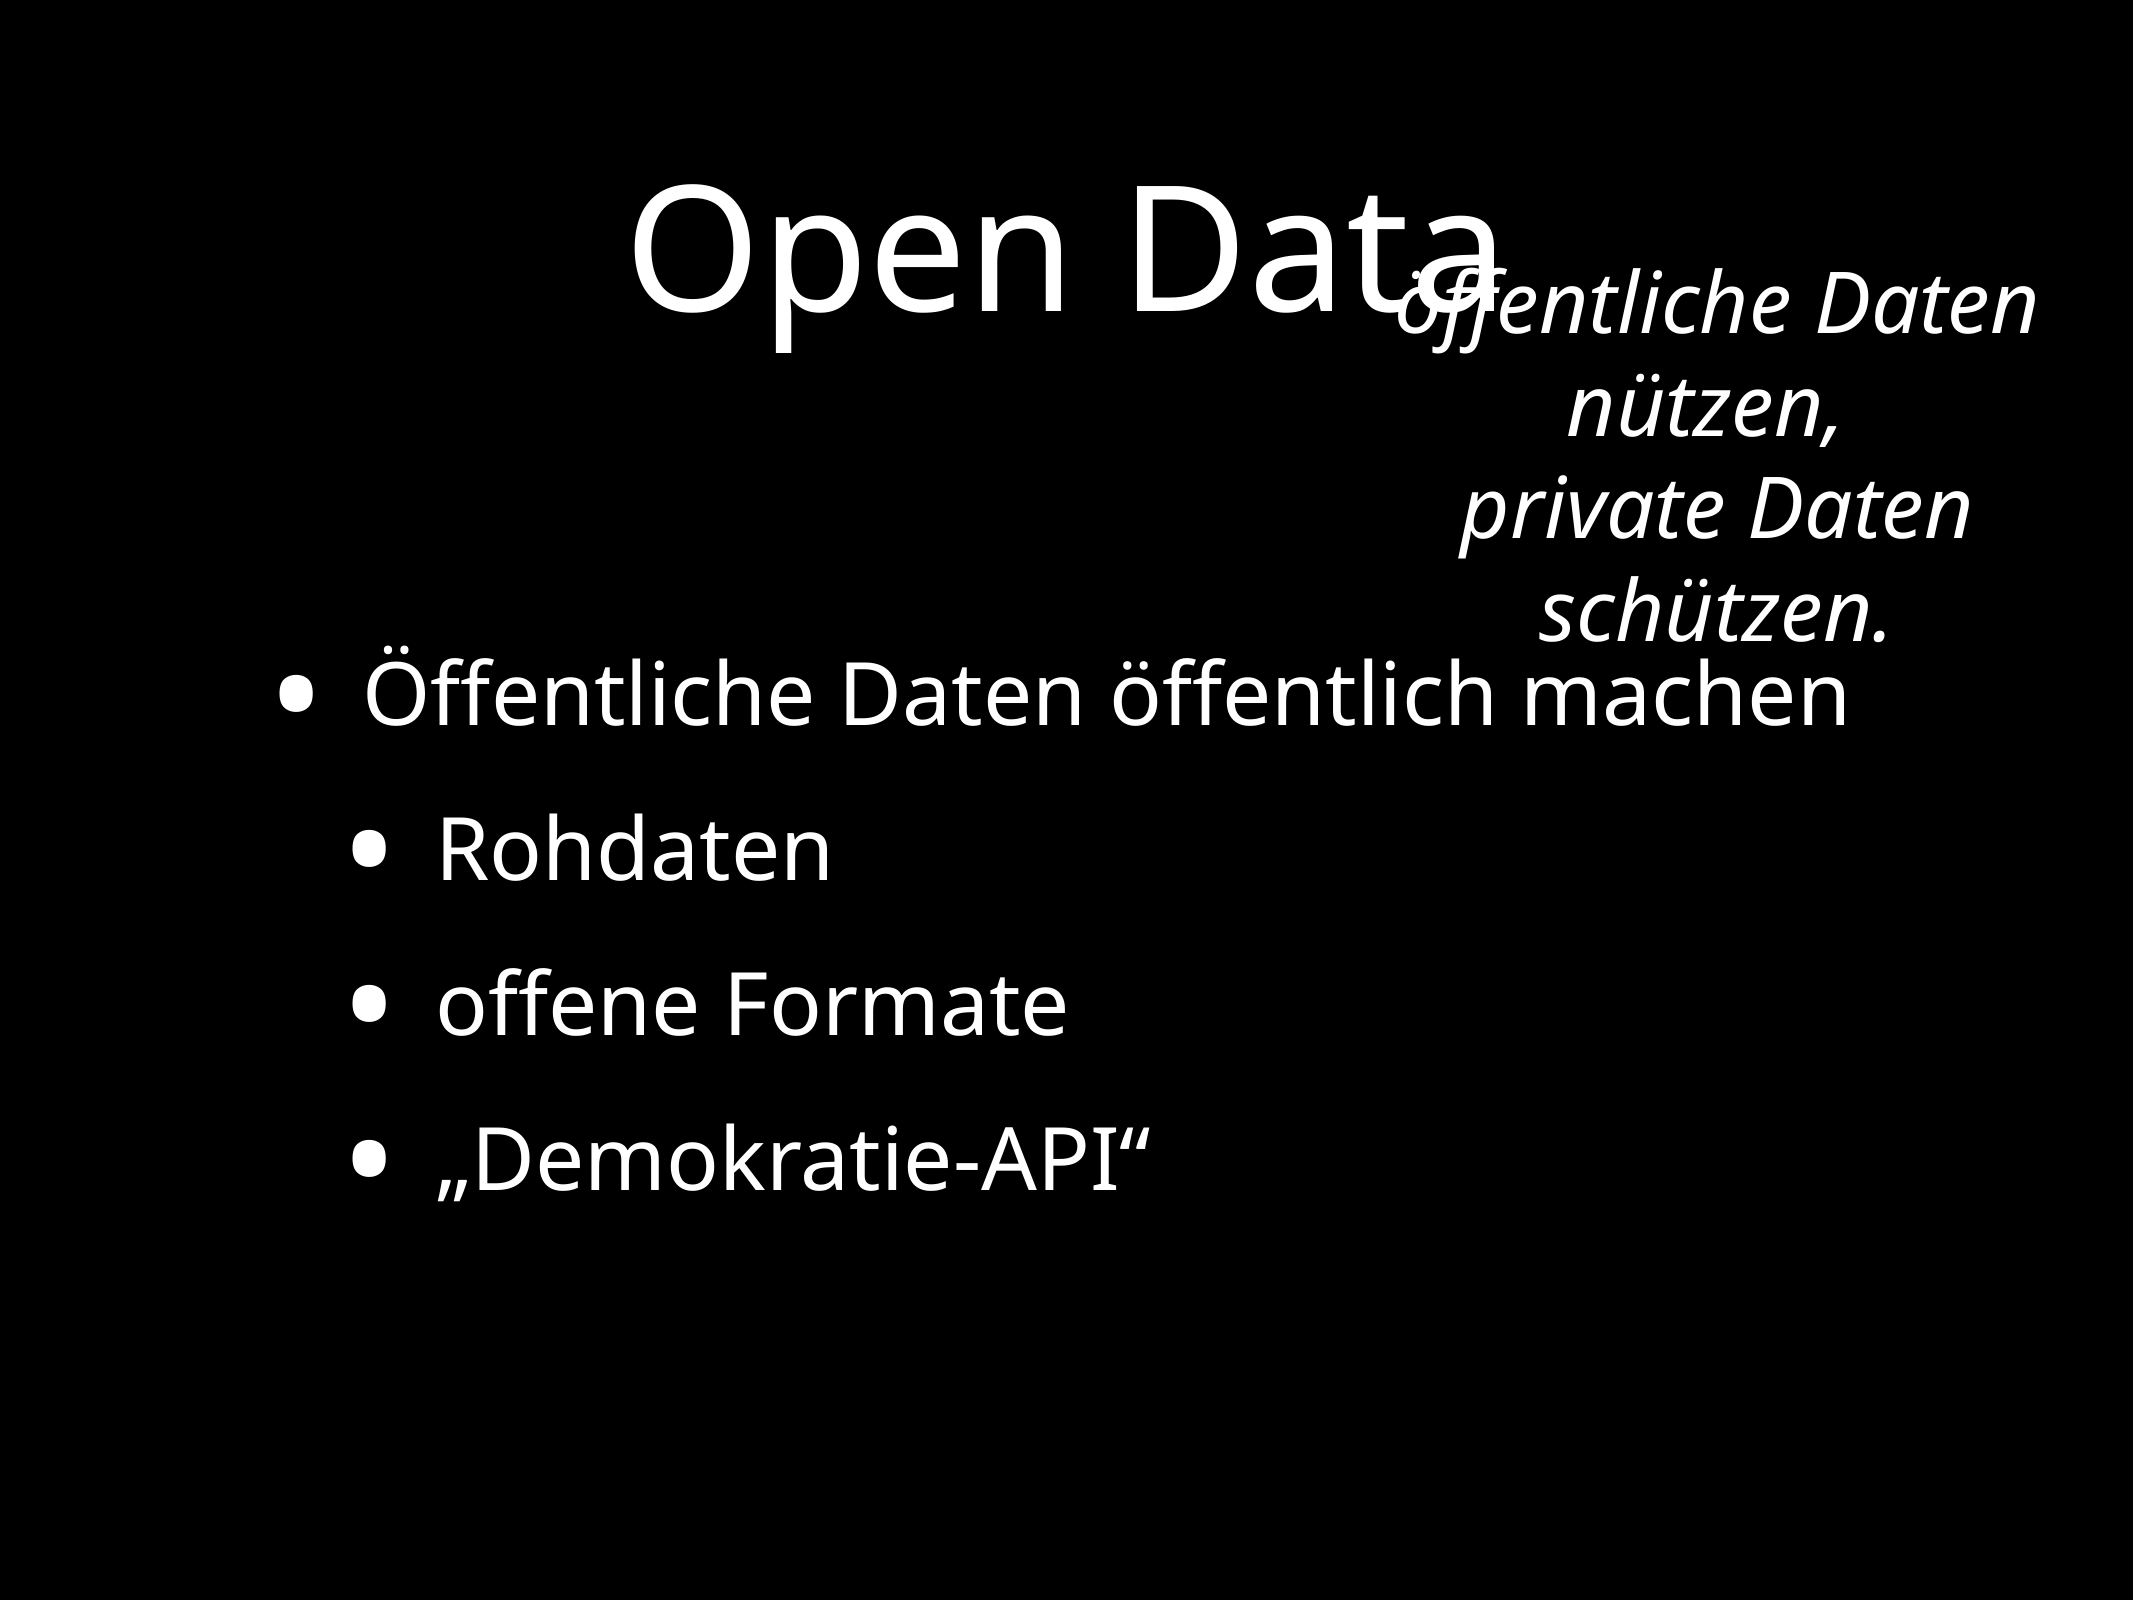

# Open Data
öffentliche Daten nützen,
private Daten schützen.
Öffentliche Daten öffentlich machen
Rohdaten
offene Formate
„Demokratie-API“